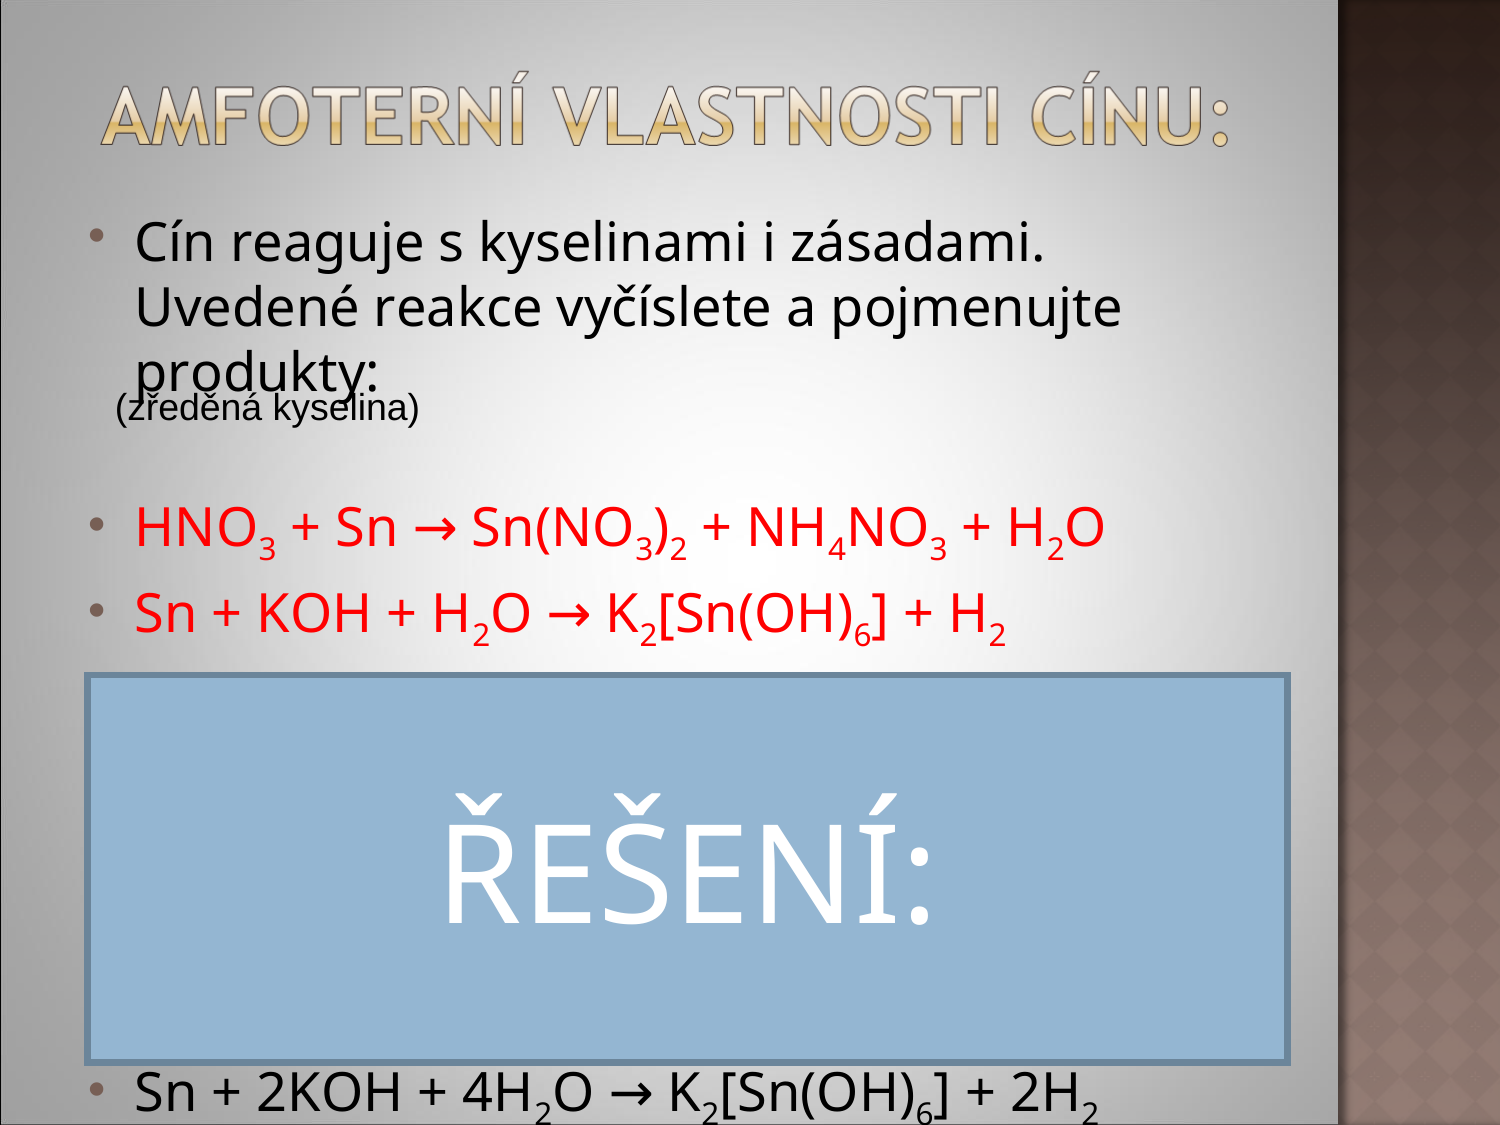

# Cín reaguje s kyselinami i zásadami. Uvedené reakce vyčíslete a pojmenujte produkty:
HNO3 + Sn → Sn(NO3)2 + NH4NO3 + H2O
Sn + KOH + H2O → K2[Sn(OH)6] + H2
10HNO3 + 4Sn → 4Sn(NO3)2 + NH4NO3 + 3H2O
 dusičnan cínatý
Sn + 2KOH + 4H2O → K2[Sn(OH)6] + 2H2
 hexahydroxocíničitan draselný
(zředěná kyselina)
ŘEŠENÍ: